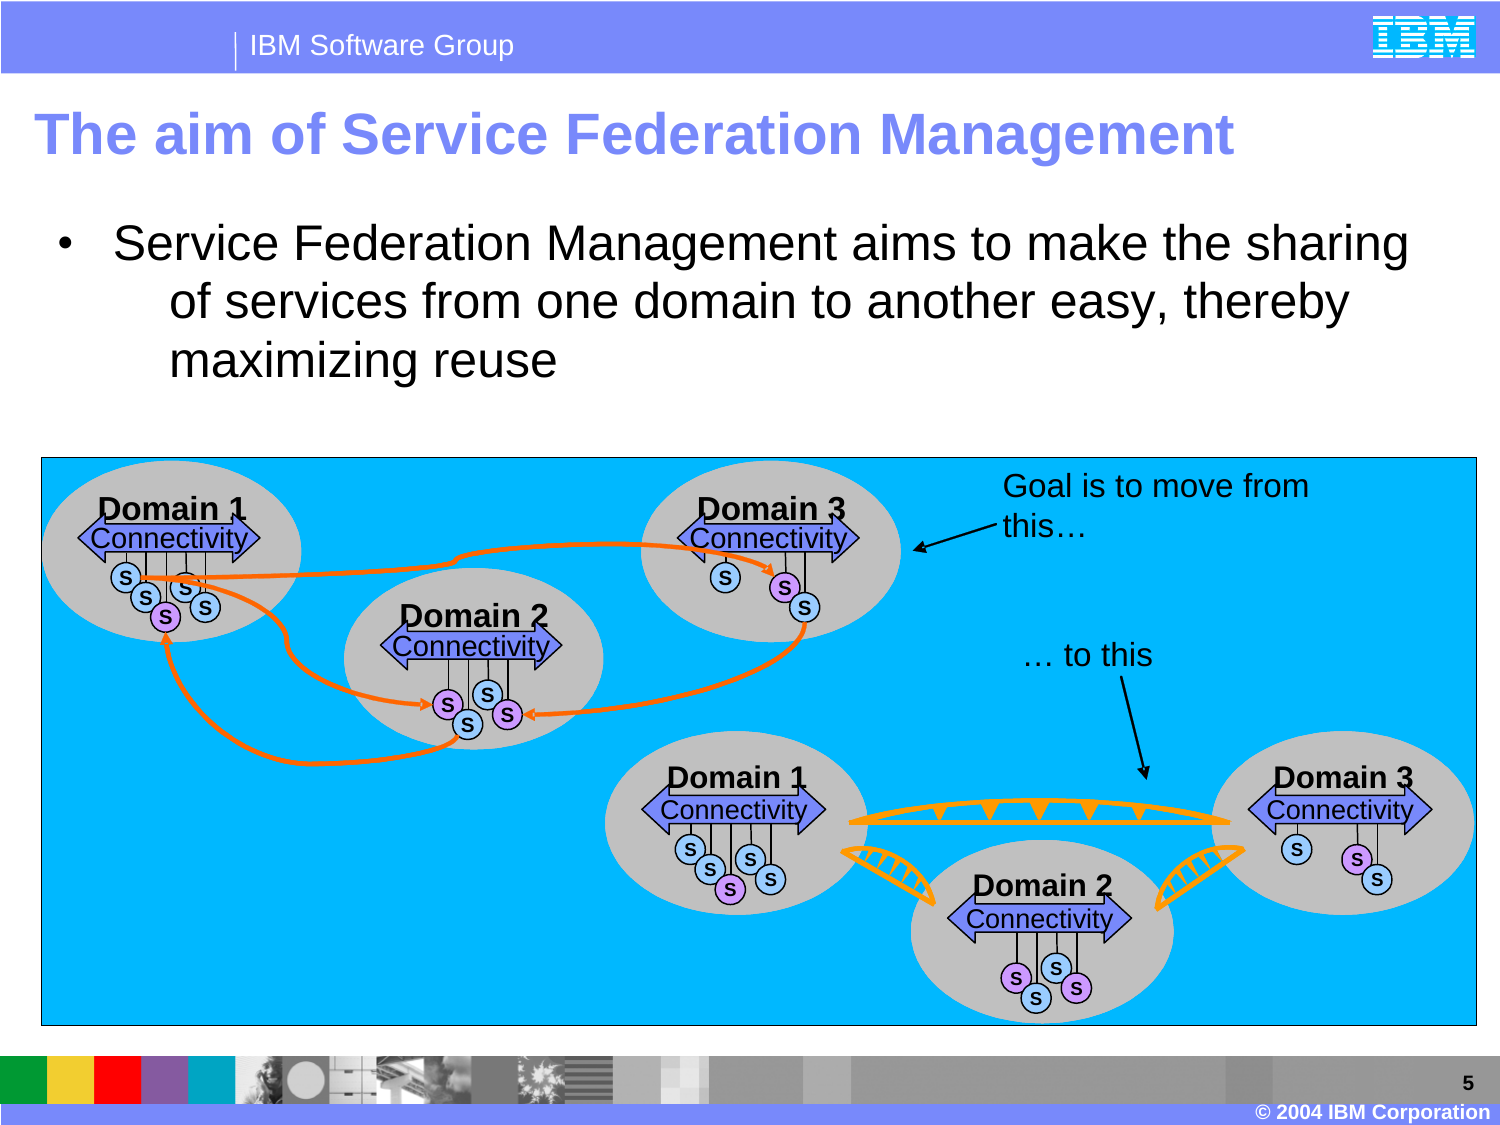

# The aim of Service Federation Management
Service Federation Management aims to make the sharing of services from one domain to another easy, thereby maximizing reuse
5